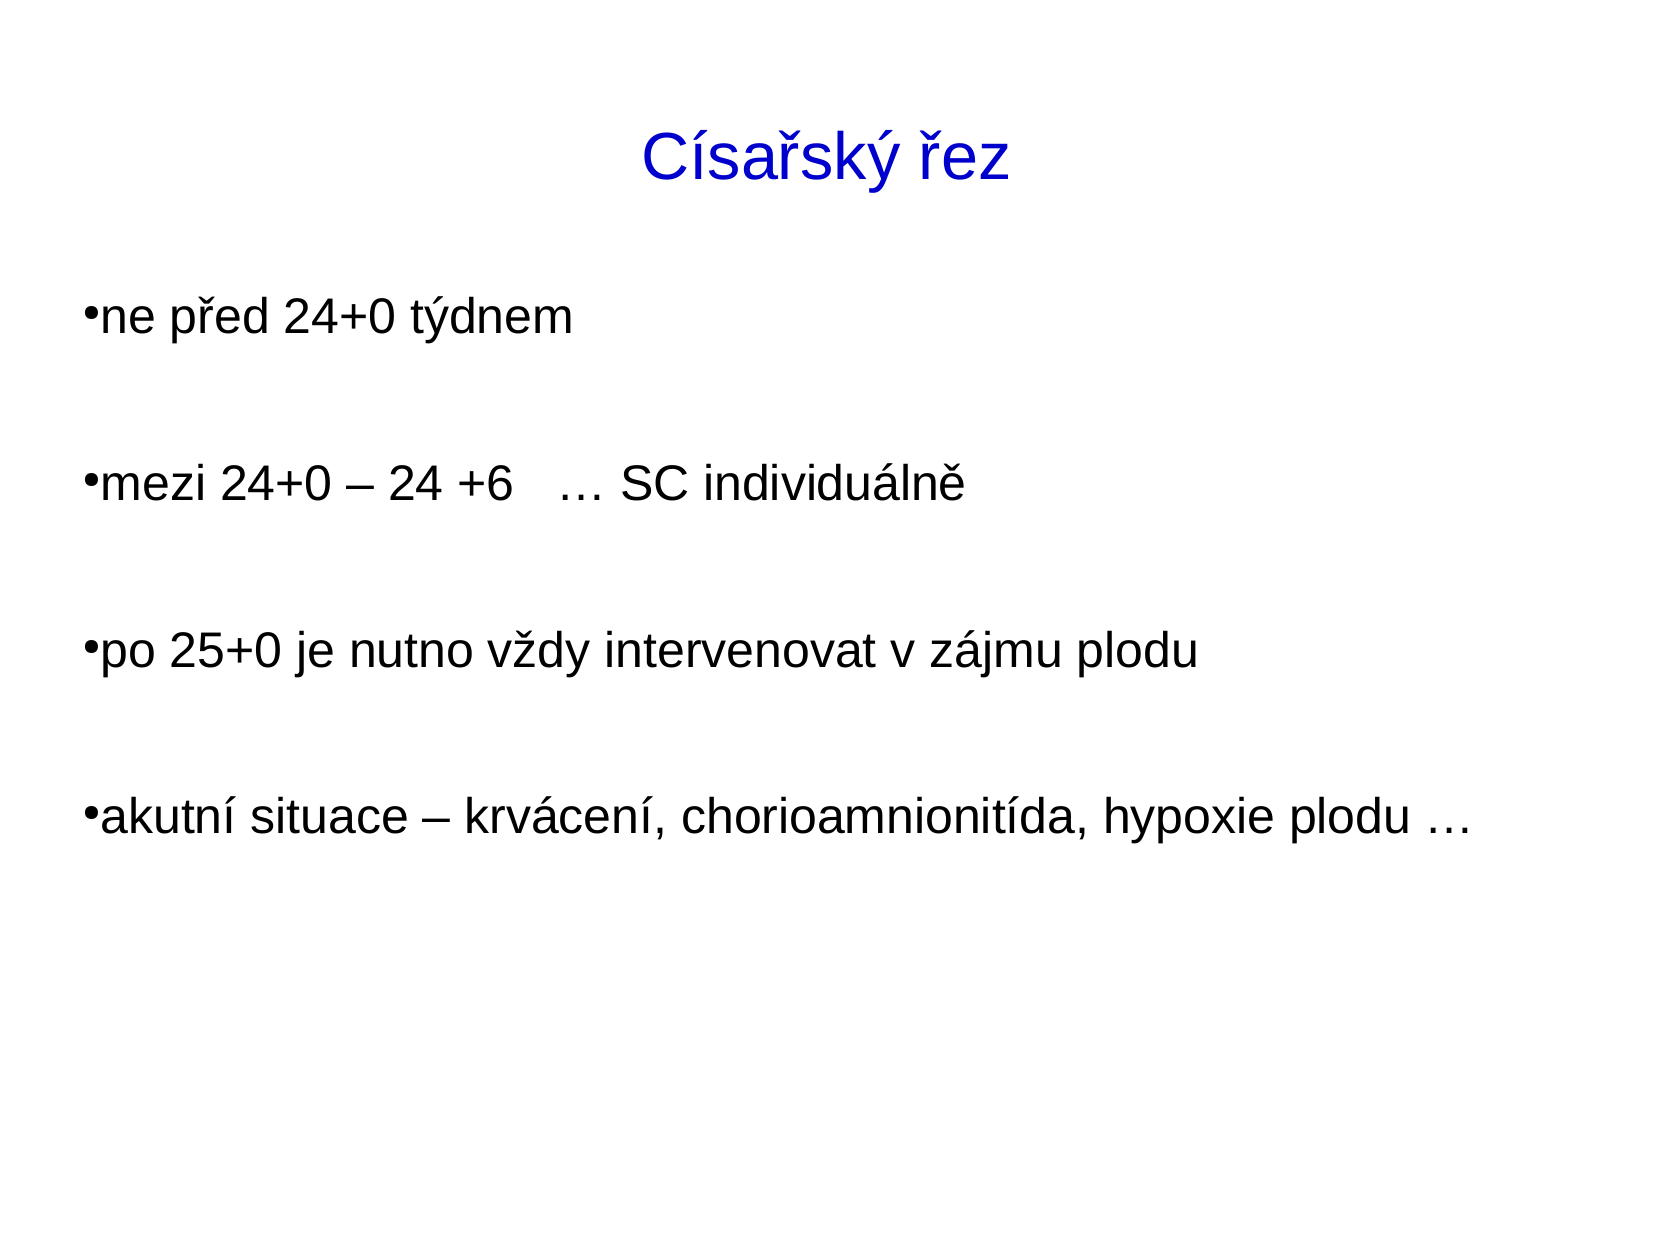

# Císařský řez
ne před 24+0 týdnem
mezi 24+0 – 24 +6 … SC individuálně
po 25+0 je nutno vždy intervenovat v zájmu plodu
akutní situace – krvácení, chorioamnionitída, hypoxie plodu …